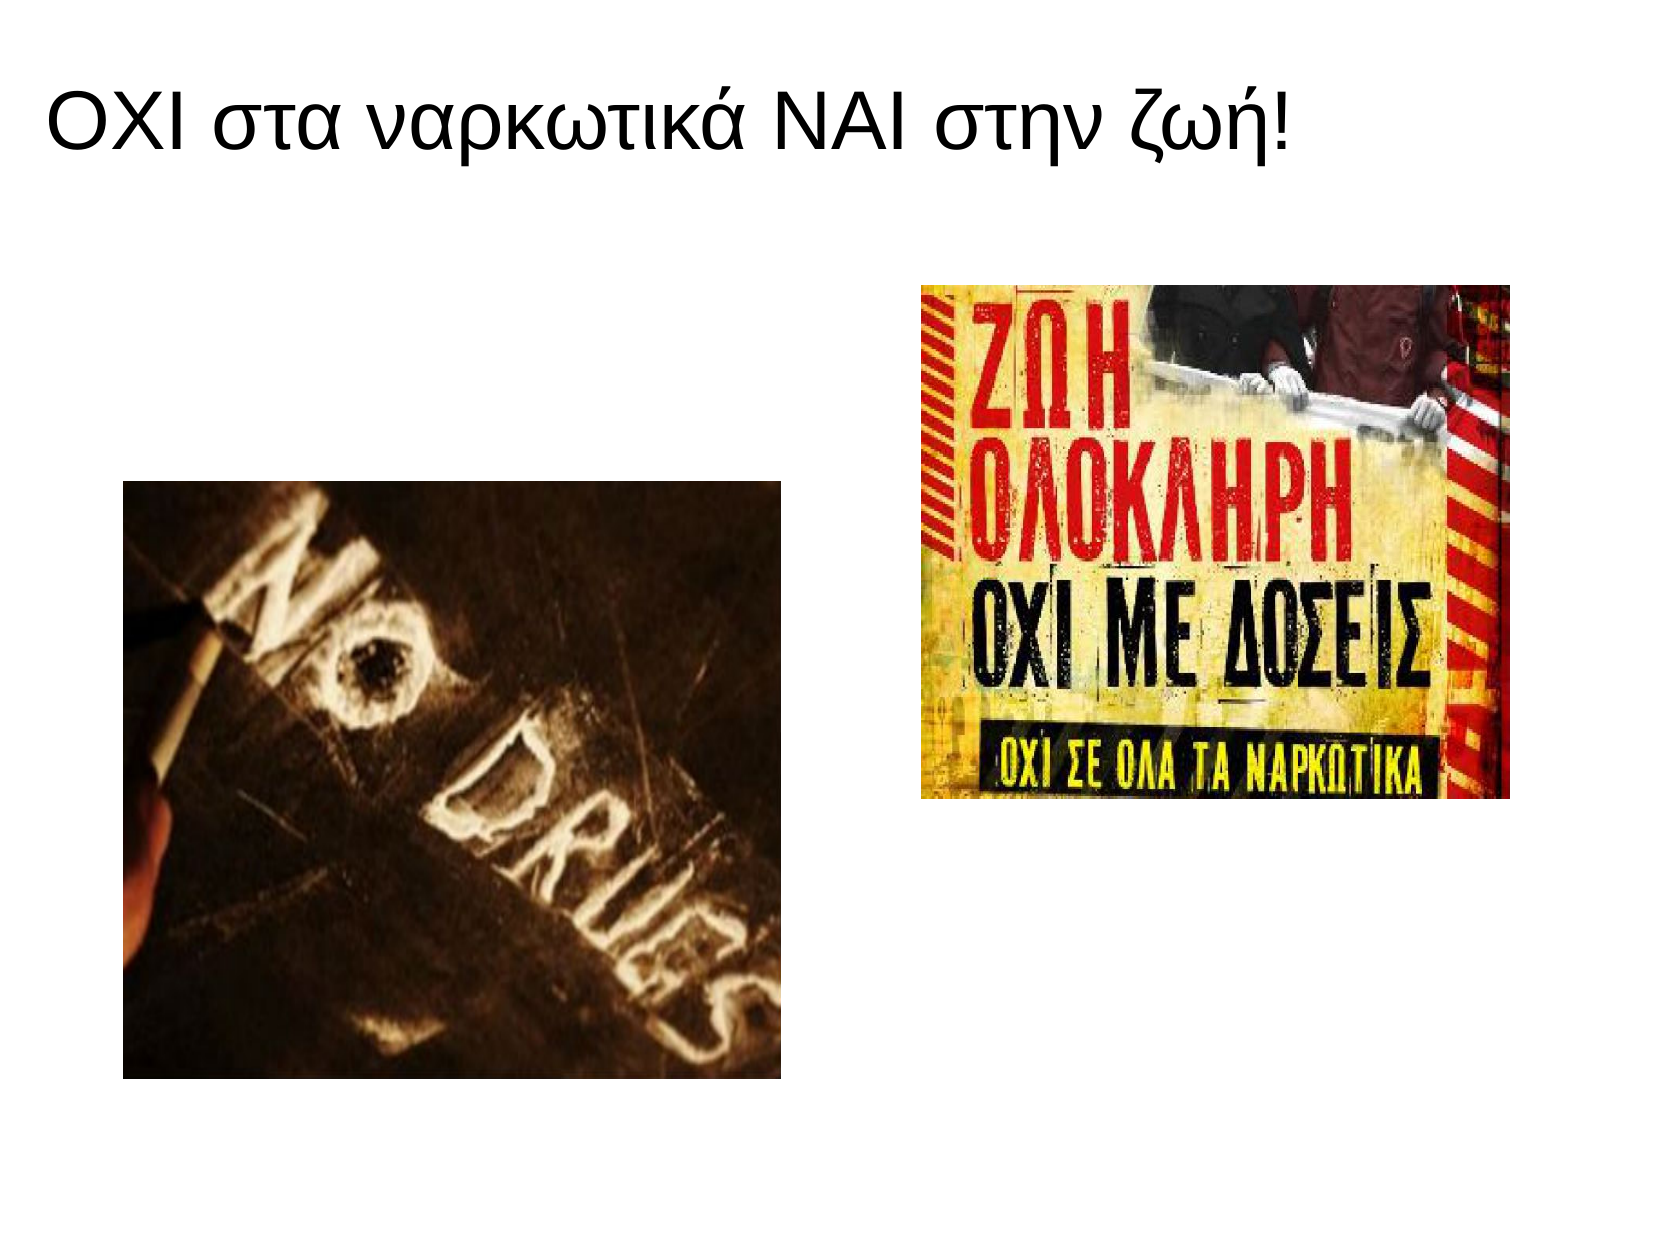

# ΟΧΙ στα ναρκωτικά ΝΑΙ στην ζωή!